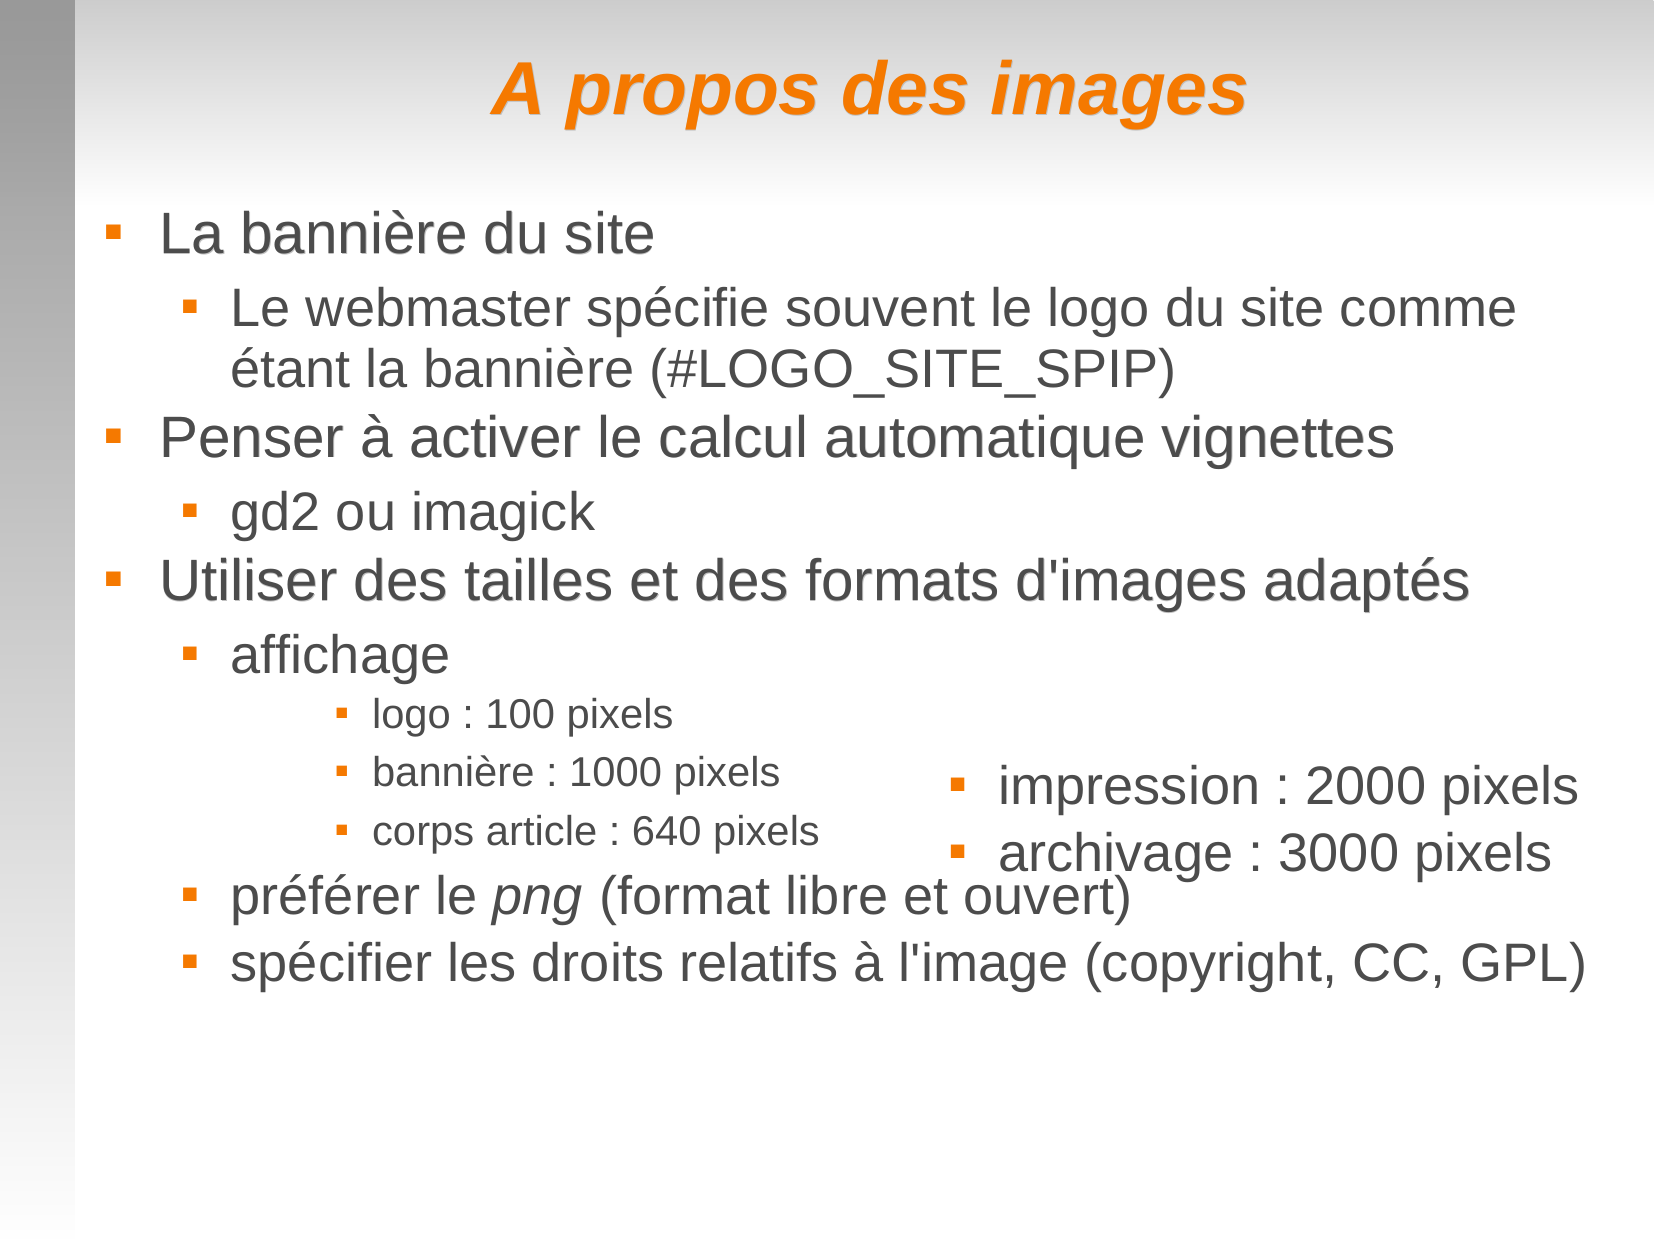

# A propos des images
La bannière du site
Le webmaster spécifie souvent le logo du site comme étant la bannière (#LOGO_SITE_SPIP)
Penser à activer le calcul automatique vignettes
gd2 ou imagick
Utiliser des tailles et des formats d'images adaptés
affichage
logo : 100 pixels
bannière : 1000 pixels
corps article : 640 pixels
préférer le png 	(format libre et ouvert)
spécifier les droits relatifs à l'image (copyright, CC, GPL)
impression : 2000 pixels
archivage : 3000 pixels